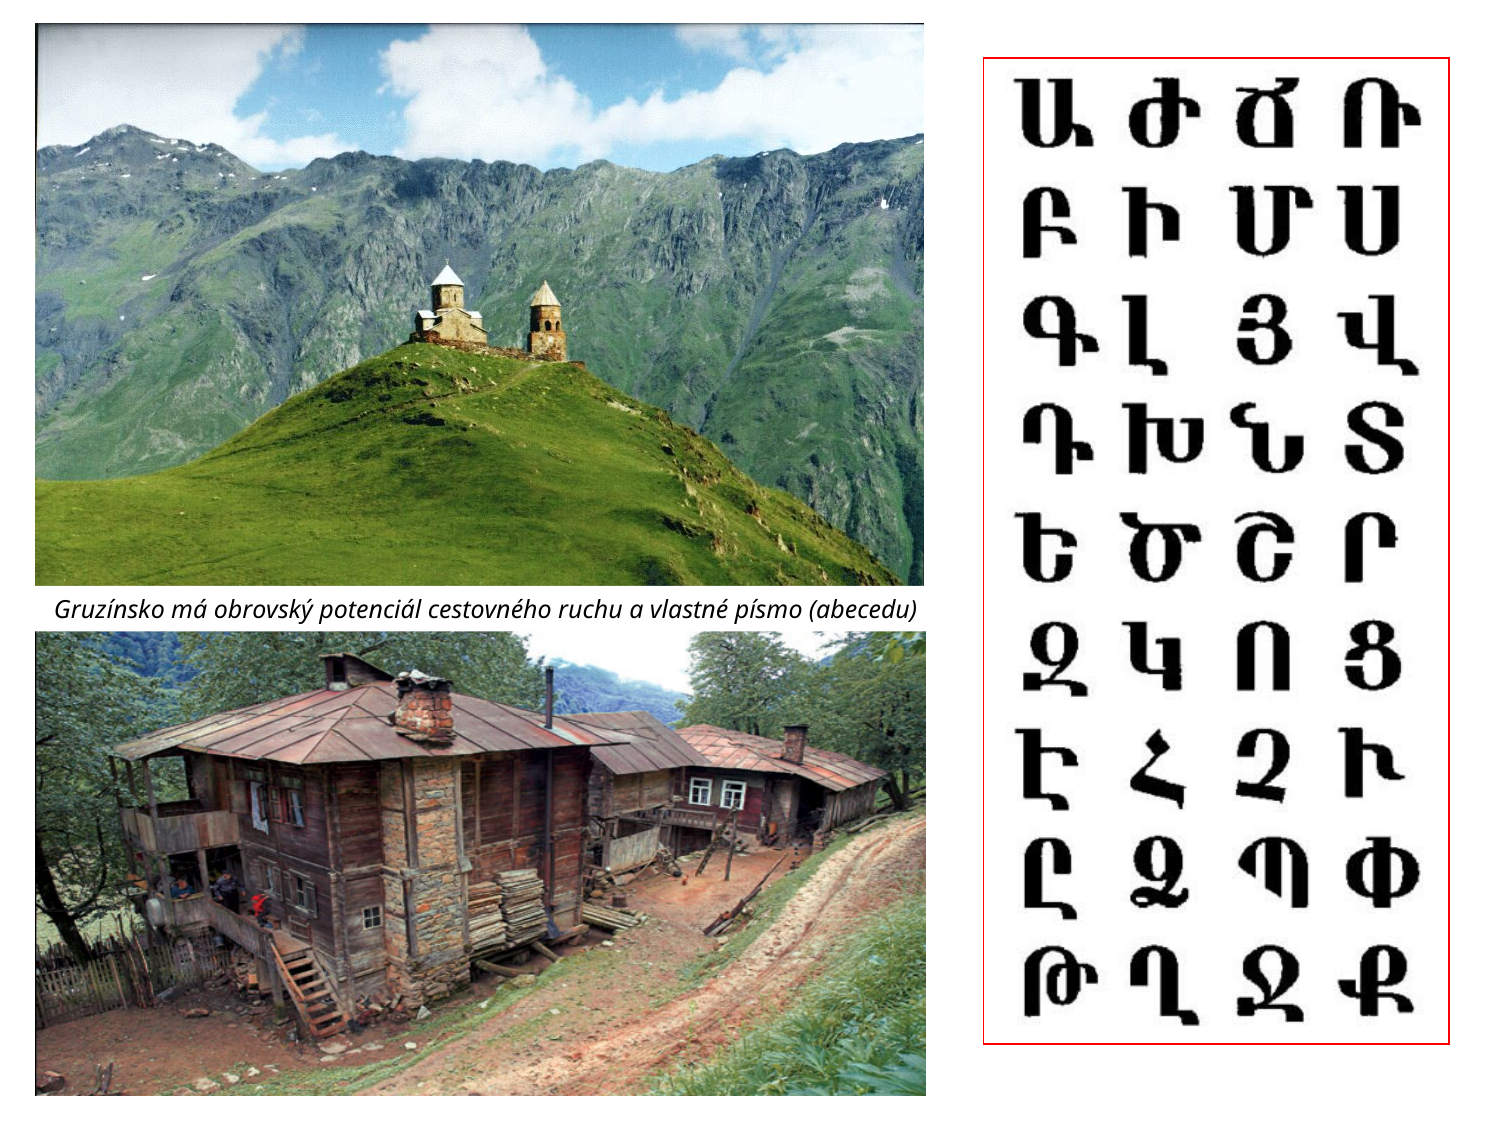

Gruzínsko má obrovský potenciál cestovného ruchu a vlastné písmo (abecedu)